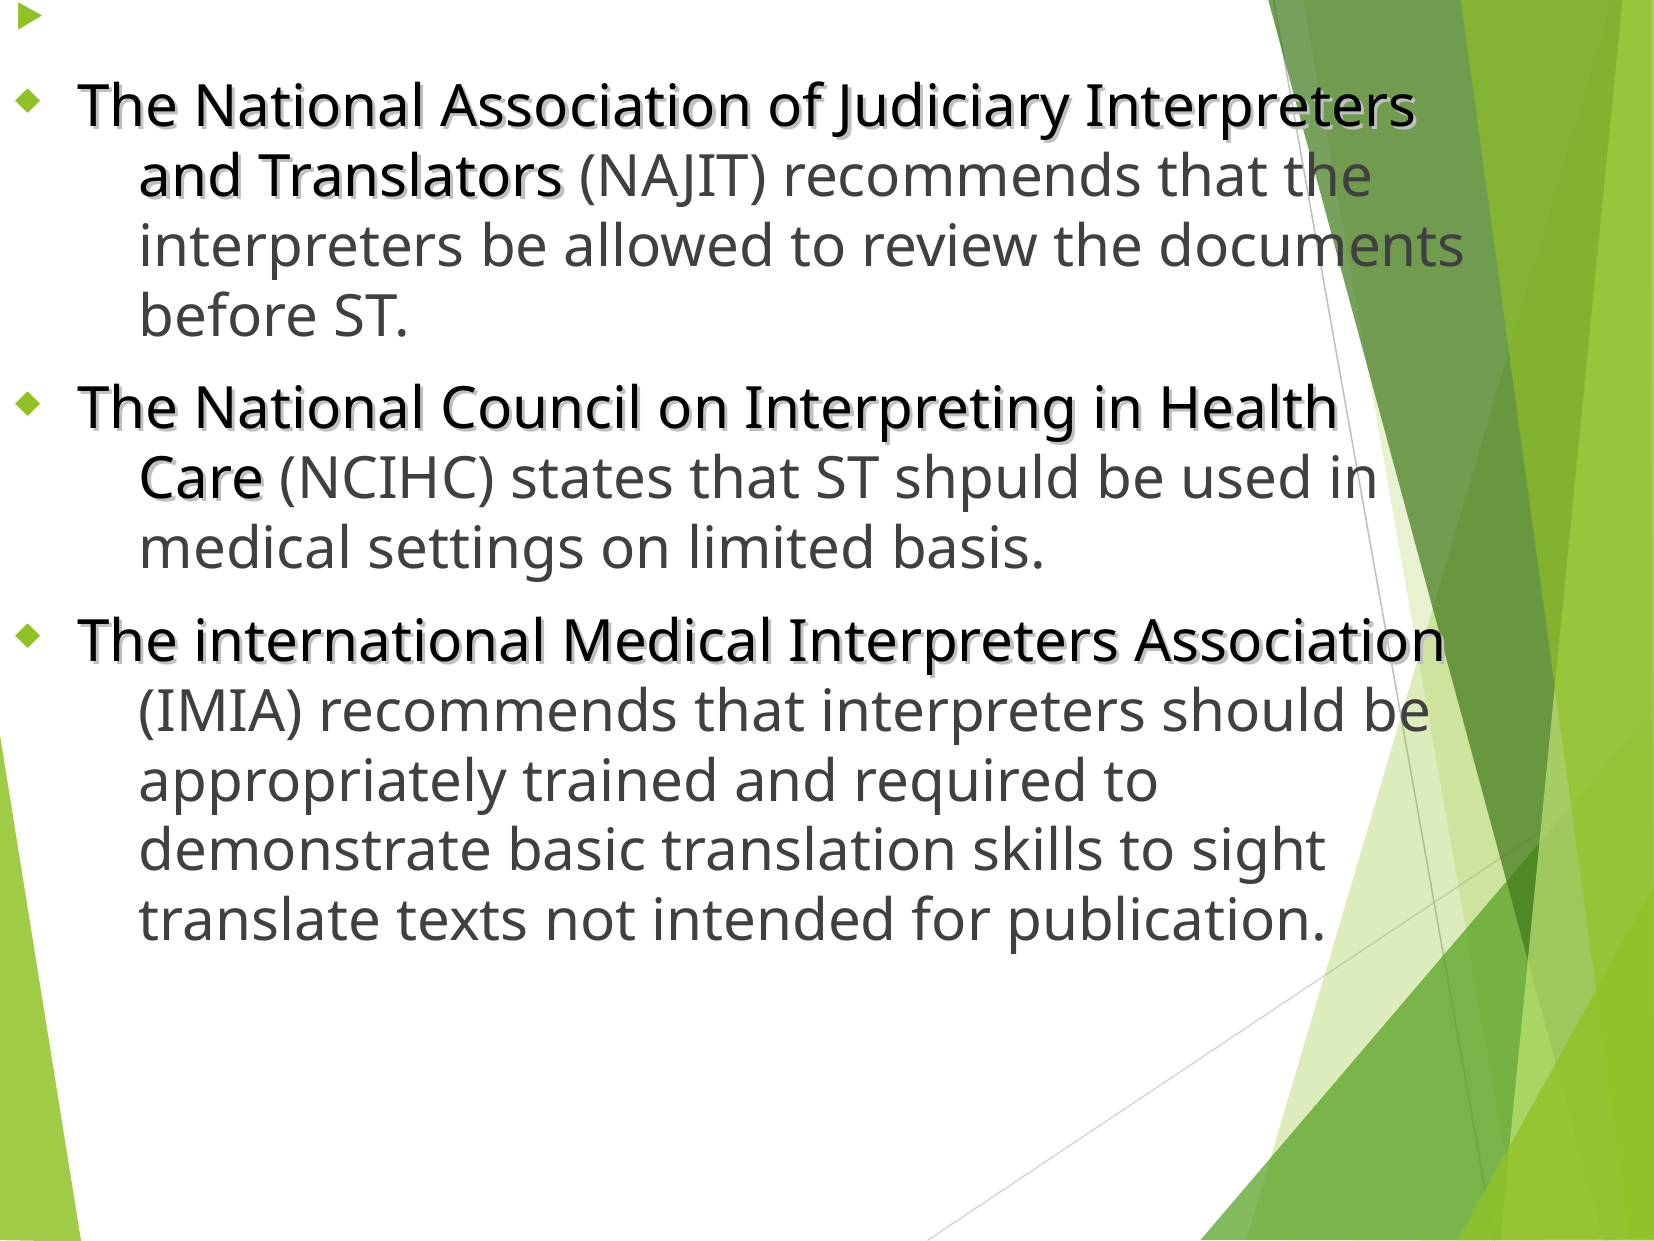

# The National Association of Judiciary Interpreters and Translators (NAJIT) recommends that the interpreters be allowed to review the documents before ST.
The National Council on Interpreting in Health Care (NCIHC) states that ST shpuld be used in medical settings on limited basis.
The international Medical Interpreters Association (IMIA) recommends that interpreters should be appropriately trained and required to demonstrate basic translation skills to sight translate texts not intended for publication.